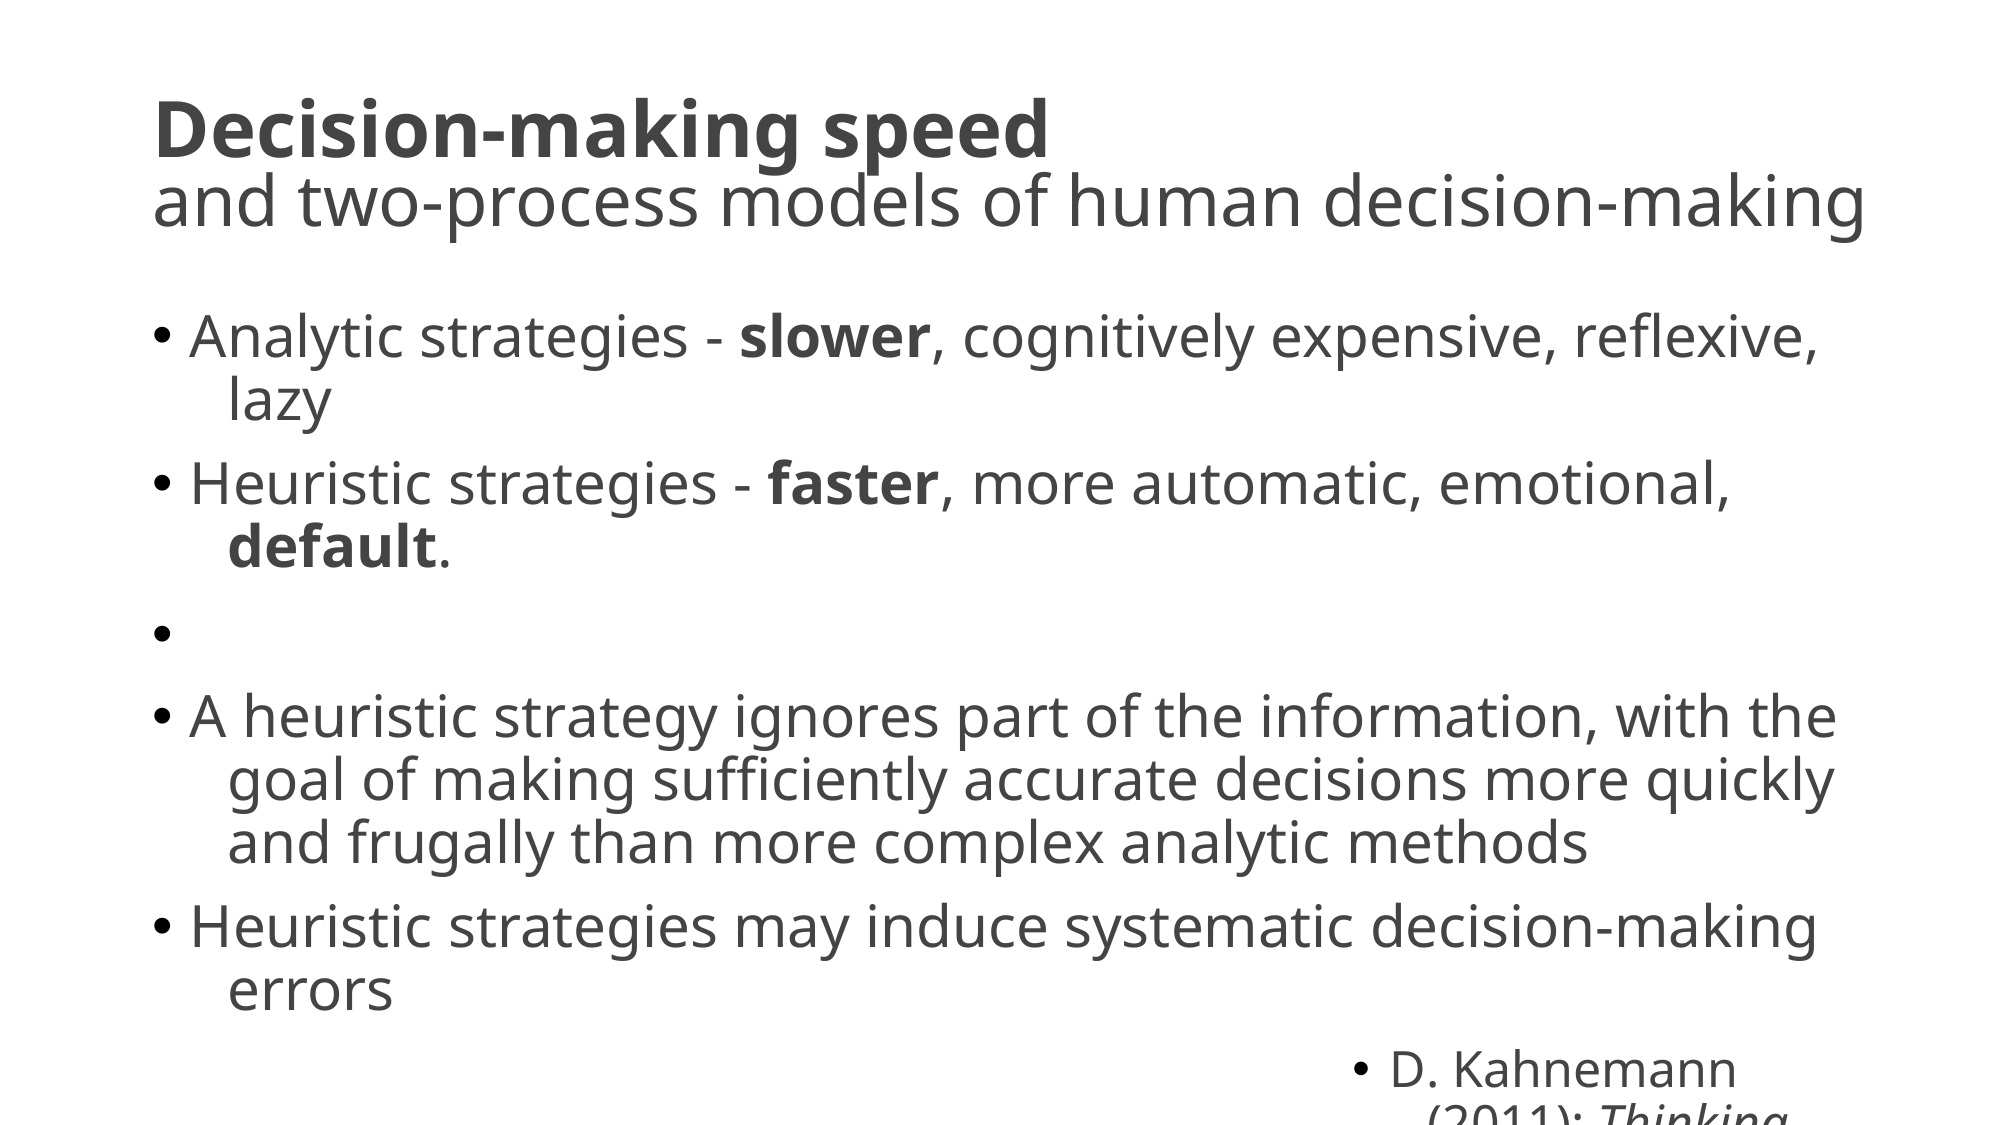

# Decision-making speed and two-process models of human decision-making
Analytic strategies - slower, cognitively expensive, reflexive, lazy
Heuristic strategies - faster, more automatic, emotional, default.
A heuristic strategy ignores part of the information, with the goal of making sufficiently accurate decisions more quickly and frugally than more complex analytic methods
Heuristic strategies may induce systematic decision-making errors
D. Kahnemann (2011): Thinking, Fast and Slow